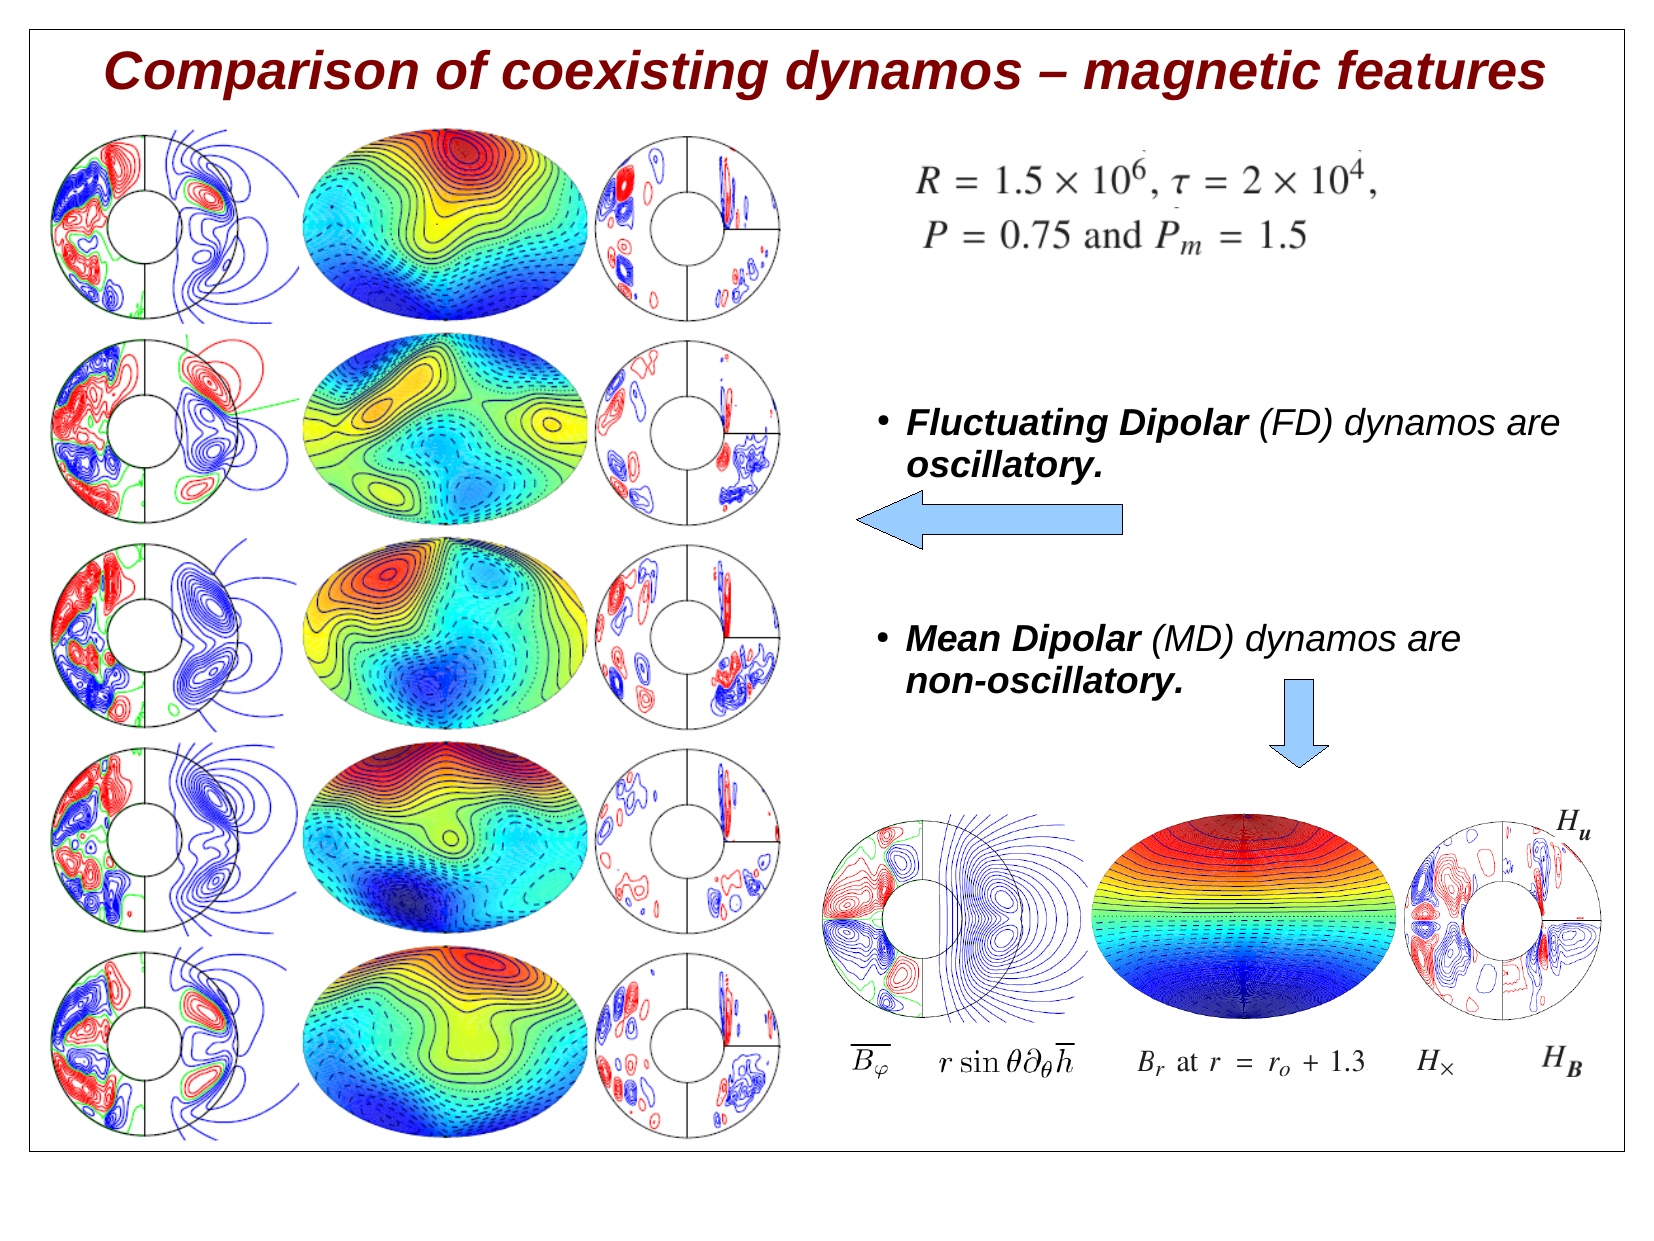

Comparison of coexisting dynamos – magnetic features
Fluctuating Dipolar (FD) dynamos are
oscillatory.
Mean Dipolar (MD) dynamos are
non-oscillatory.